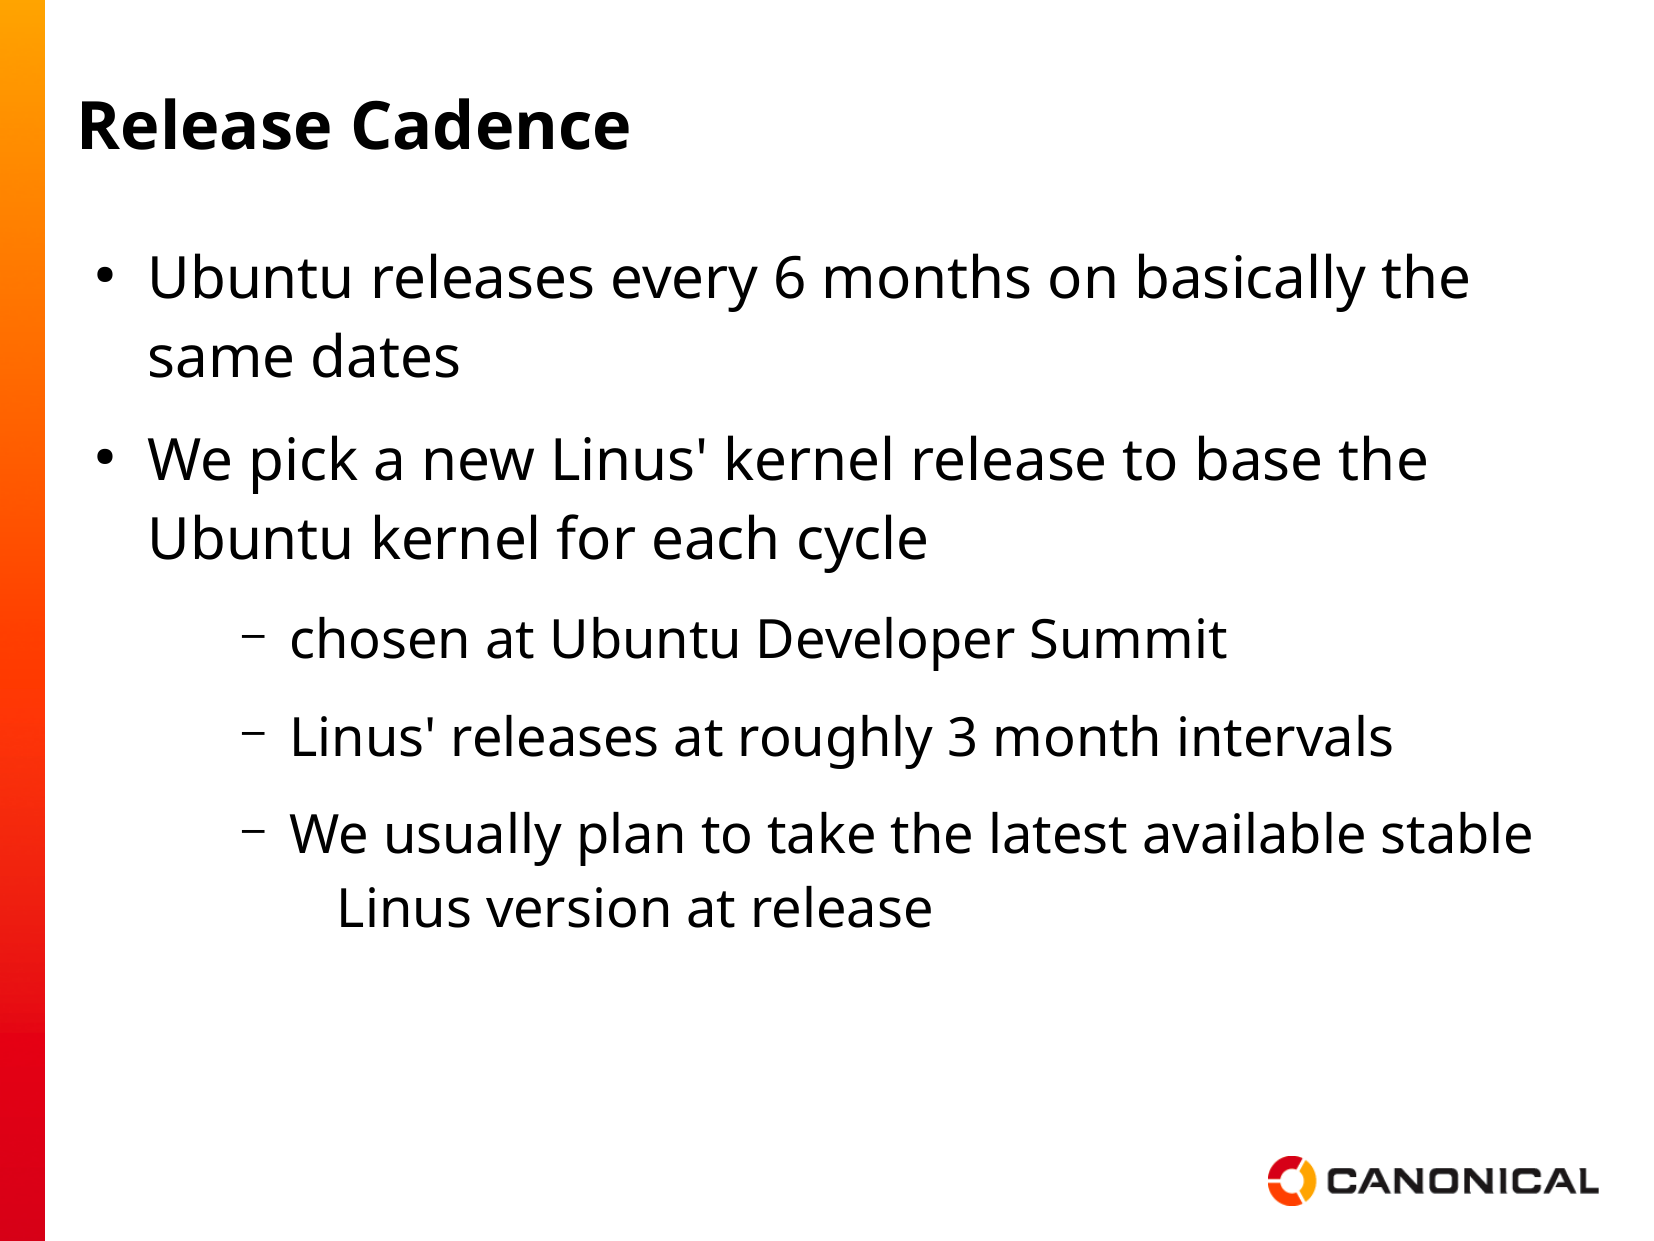

# Release Cadence
Ubuntu releases every 6 months on basically the same dates
We pick a new Linus' kernel release to base the Ubuntu kernel for each cycle
chosen at Ubuntu Developer Summit
Linus' releases at roughly 3 month intervals
We usually plan to take the latest available stable Linus version at release